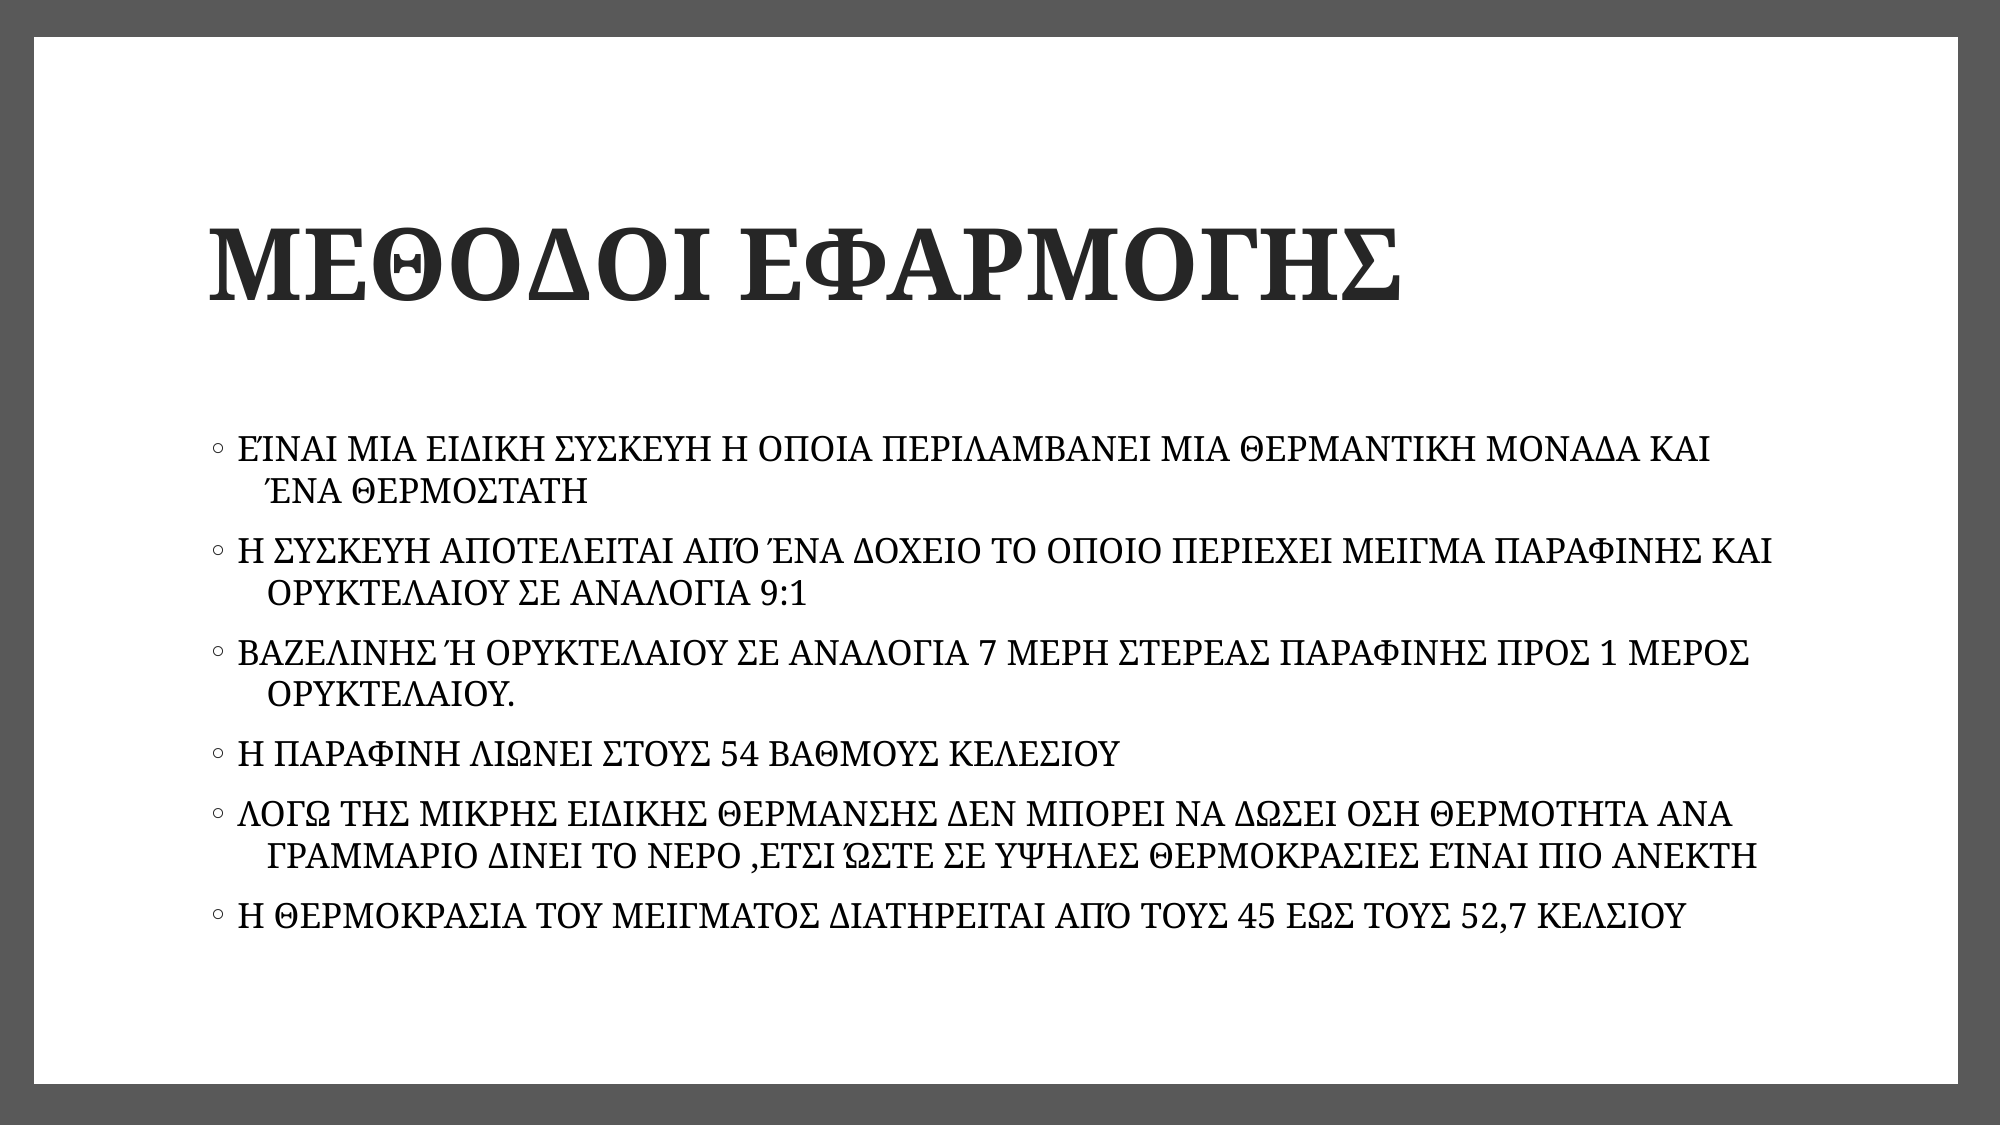

# ΜΕΘΟΔΟΙ ΕΦΑΡΜΟΓΗΣ
ΕΊΝΑΙ ΜΙΑ ΕΙΔΙΚΗ ΣΥΣΚΕΥΗ Η ΟΠΟΙΑ ΠΕΡΙΛΑΜΒΑΝΕΙ ΜΙΑ ΘΕΡΜΑΝΤΙΚΗ ΜΟΝΑΔΑ ΚΑΙ ΈΝΑ ΘΕΡΜΟΣΤΑΤΗ
Η ΣΥΣΚΕΥΗ ΑΠΟΤΕΛΕΙΤΑΙ ΑΠΌ ΈΝΑ ΔΟΧΕΙΟ ΤΟ ΟΠΟΙΟ ΠΕΡΙΕΧΕΙ ΜΕΙΓΜΑ ΠΑΡΑΦΙΝΗΣ ΚΑΙ ΟΡΥΚΤΕΛΑΙΟΥ ΣΕ ΑΝΑΛΟΓΙΑ 9:1
ΒΑΖΕΛΙΝΗΣ Ή ΟΡΥΚΤΕΛΑΙΟΥ ΣΕ ΑΝΑΛΟΓΙΑ 7 ΜΕΡΗ ΣΤΕΡΕΑΣ ΠΑΡΑΦΙΝΗΣ ΠΡΟΣ 1 ΜΕΡΟΣ ΟΡΥΚΤΕΛΑΙΟΥ.
Η ΠΑΡΑΦΙΝΗ ΛΙΩΝΕΙ ΣΤΟΥΣ 54 ΒΑΘΜΟΥΣ ΚΕΛΕΣΙΟΥ
ΛΟΓΩ ΤΗΣ ΜΙΚΡΗΣ ΕΙΔΙΚΗΣ ΘΕΡΜΑΝΣΗΣ ΔΕΝ ΜΠΟΡΕΙ ΝΑ ΔΩΣΕΙ ΟΣΗ ΘΕΡΜΟΤΗΤΑ ΑΝΑ ΓΡΑΜΜΑΡΙΟ ΔΙΝΕΙ ΤΟ ΝΕΡΟ ,ΕΤΣΙ ΏΣΤΕ ΣΕ ΥΨΗΛΕΣ ΘΕΡΜΟΚΡΑΣΙΕΣ ΕΊΝΑΙ ΠΙΟ ΑΝΕΚΤΗ
Η ΘΕΡΜΟΚΡΑΣΙΑ ΤΟΥ ΜΕΙΓΜΑΤΟΣ ΔΙΑΤΗΡΕΙΤΑΙ ΑΠΌ ΤΟΥΣ 45 ΕΩΣ ΤΟΥΣ 52,7 ΚΕΛΣΙΟΥ